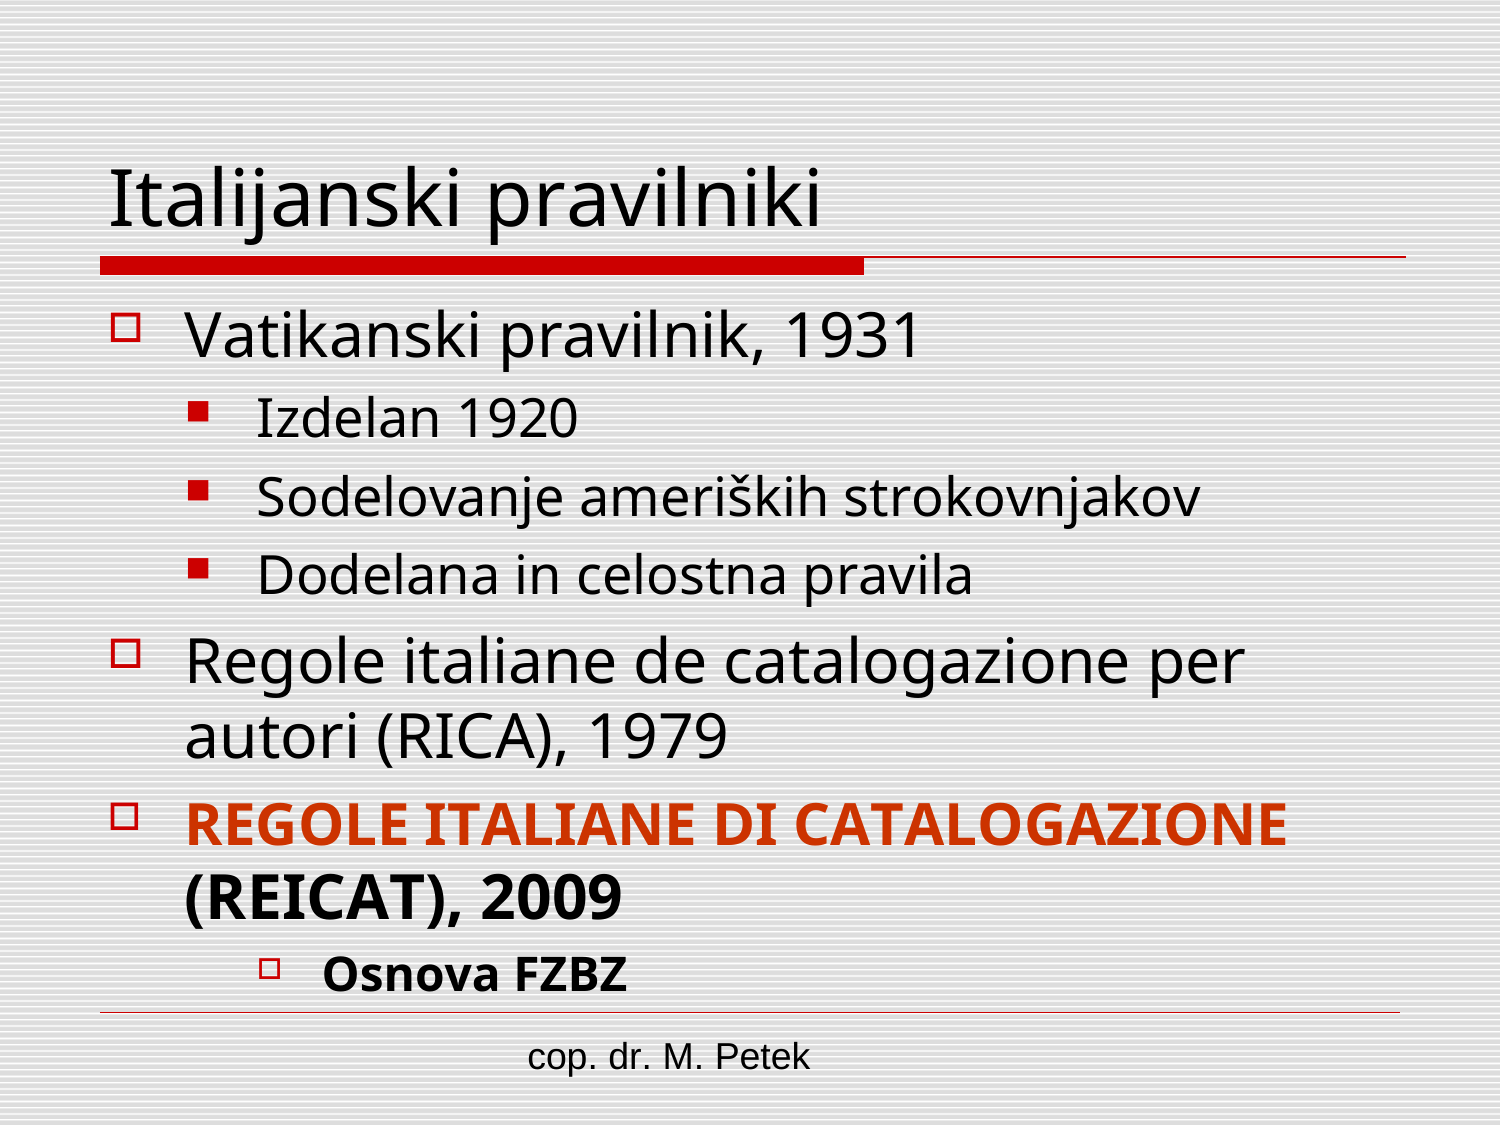

# Italijanski pravilniki
Vatikanski pravilnik, 1931
Izdelan 1920
Sodelovanje ameriških strokovnjakov
Dodelana in celostna pravila
Regole italiane de catalogazione per autori (RICA), 1979
REGOLE ITALIANE DI CATALOGAZIONE (REICAT), 2009
Osnova FZBZ
cop. dr. M. Petek